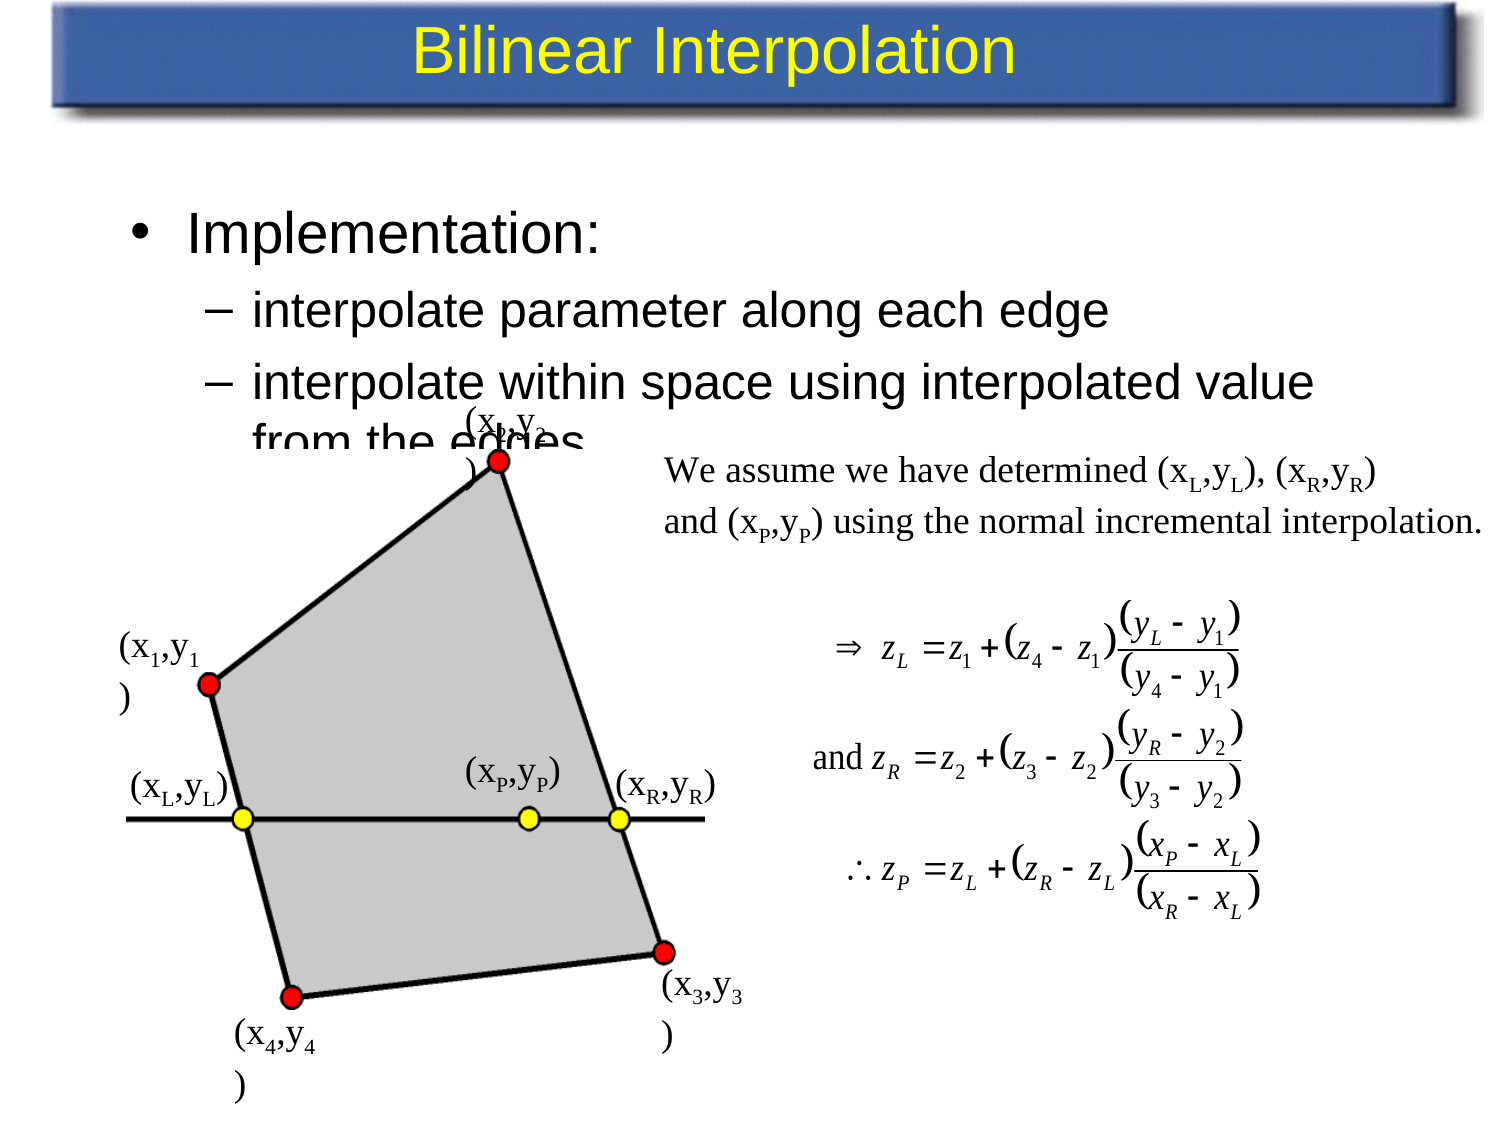

# Bilinear Interpolation
Implementation:
interpolate parameter along each edge
interpolate within space using interpolated value from the edges
(x2,y2)
(x1,y1)
(xP,yP)
(xR,yR)
(xL,yL)
(x3,y3)
(x4,y4)
We assume we have determined (xL,yL), (xR,yR)
and (xP,yP) using the normal incremental interpolation.